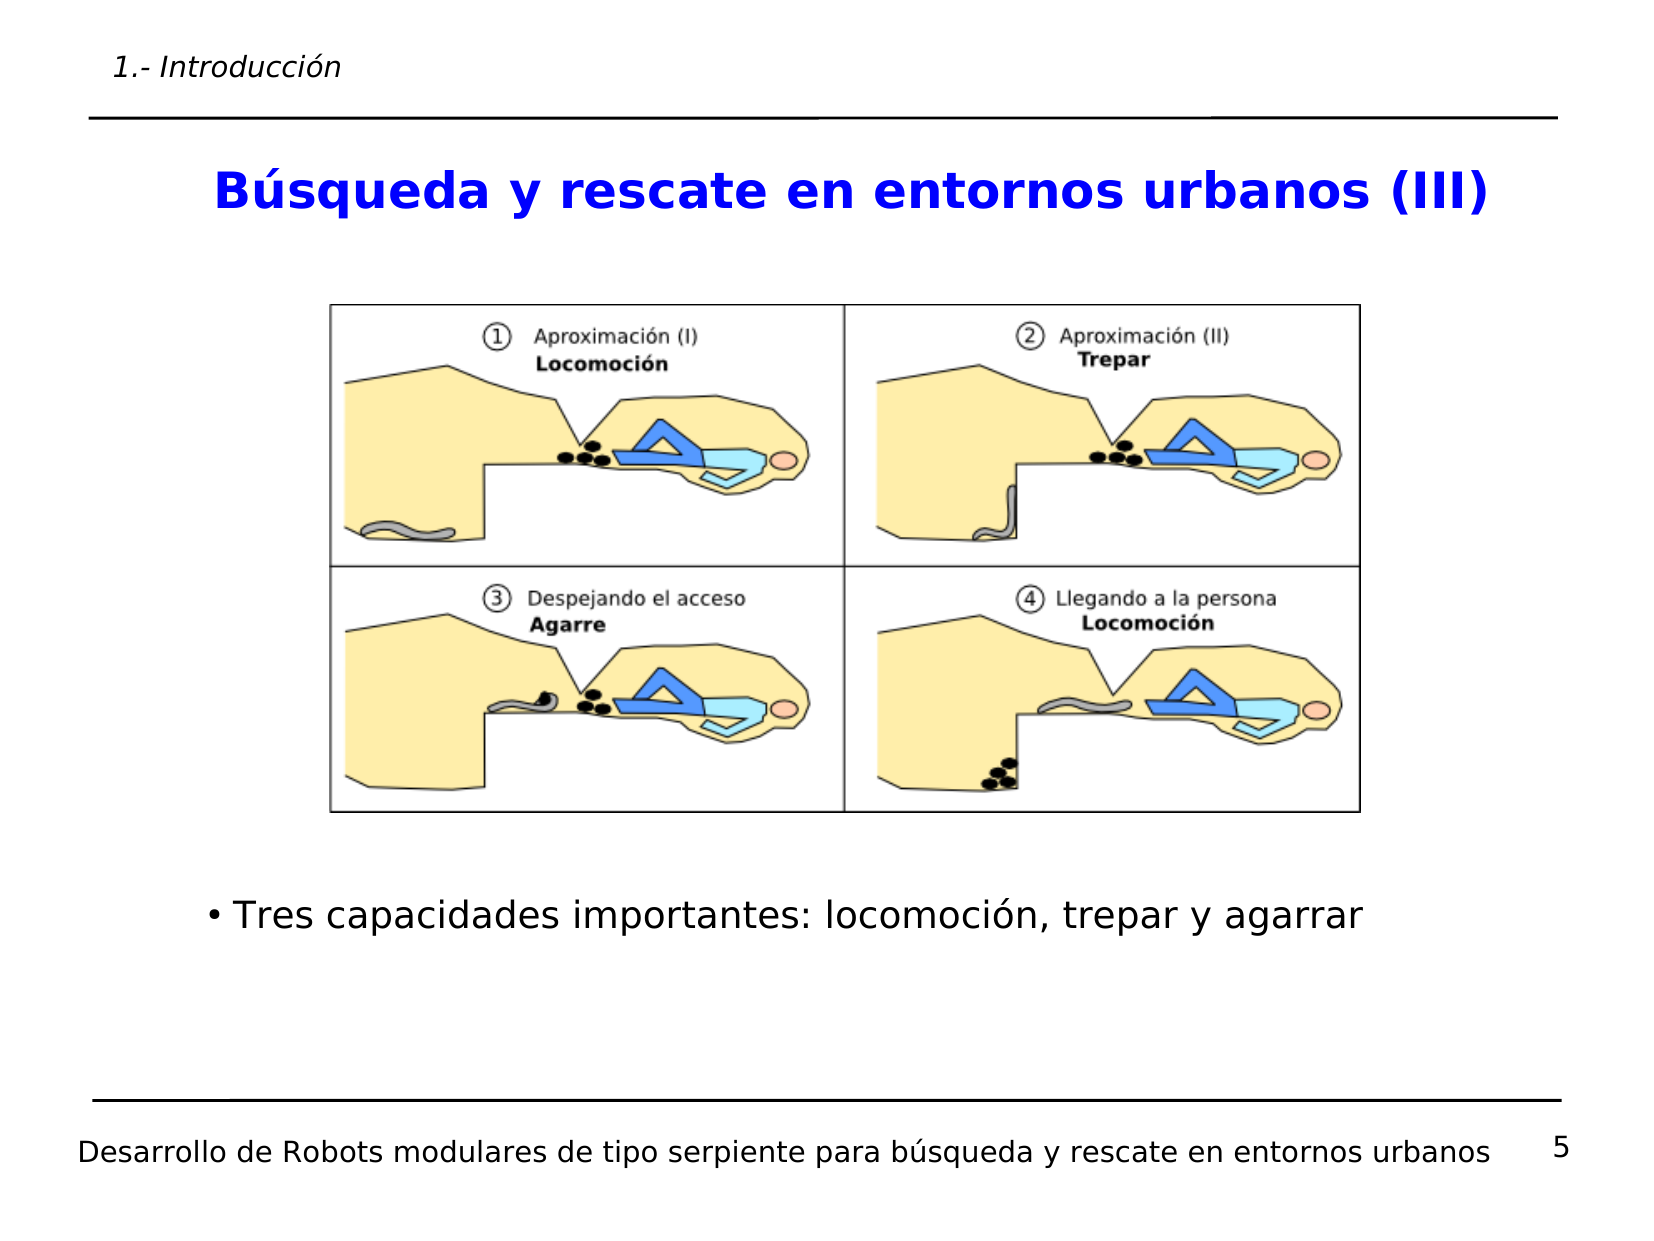

1.- Introducción
Búsqueda y rescate en entornos urbanos (III)
 Tres capacidades importantes: locomoción, trepar y agarrar
Desarrollo de Robots modulares de tipo serpiente para búsqueda y rescate en entornos urbanos
5